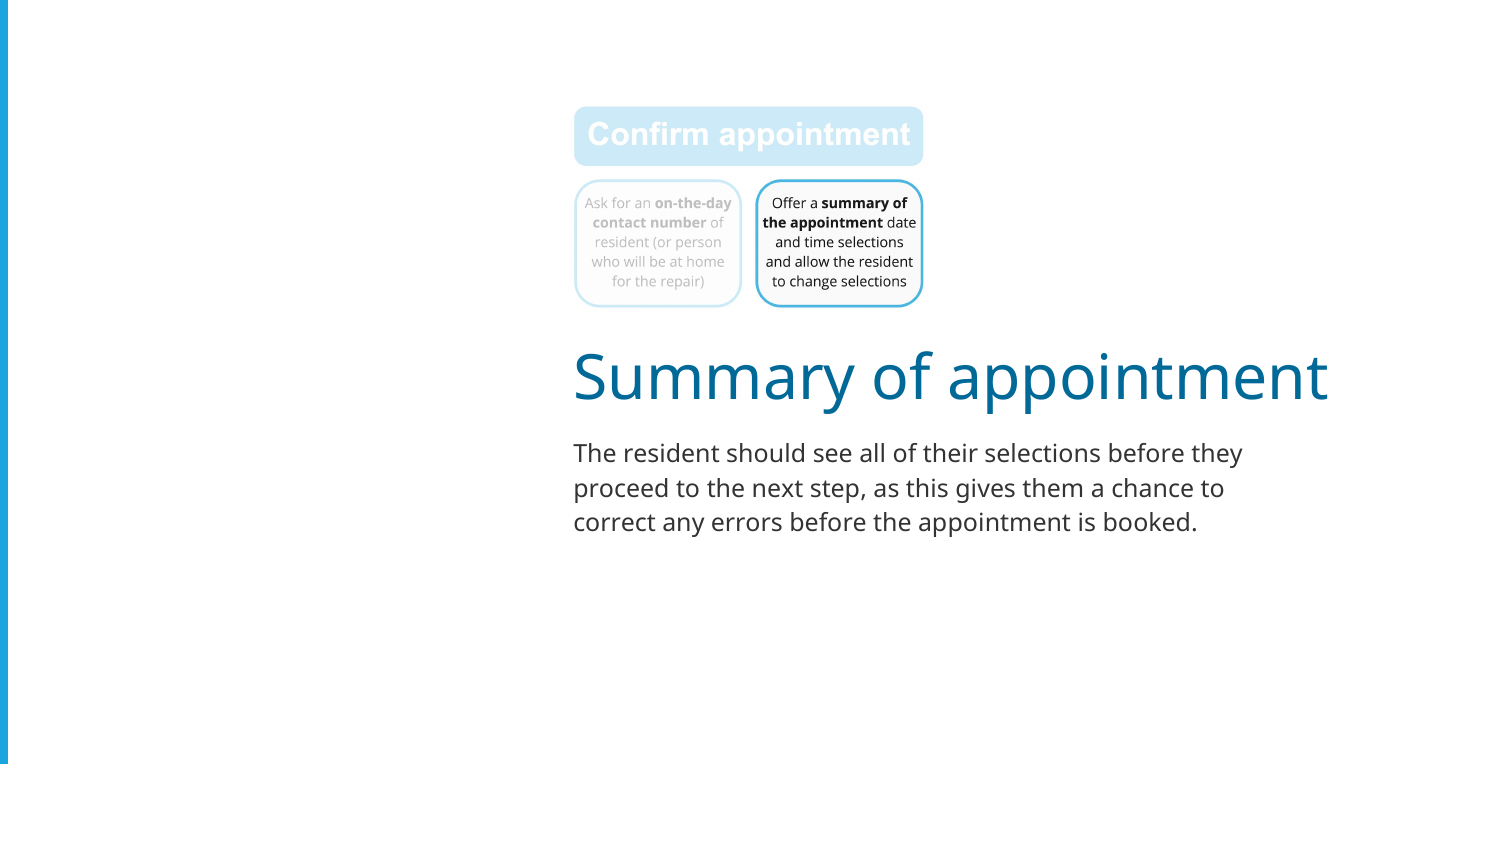

Summary of appointment
The resident should see all of their selections before they proceed to the next step, as this gives them a chance to correct any errors before the appointment is booked.